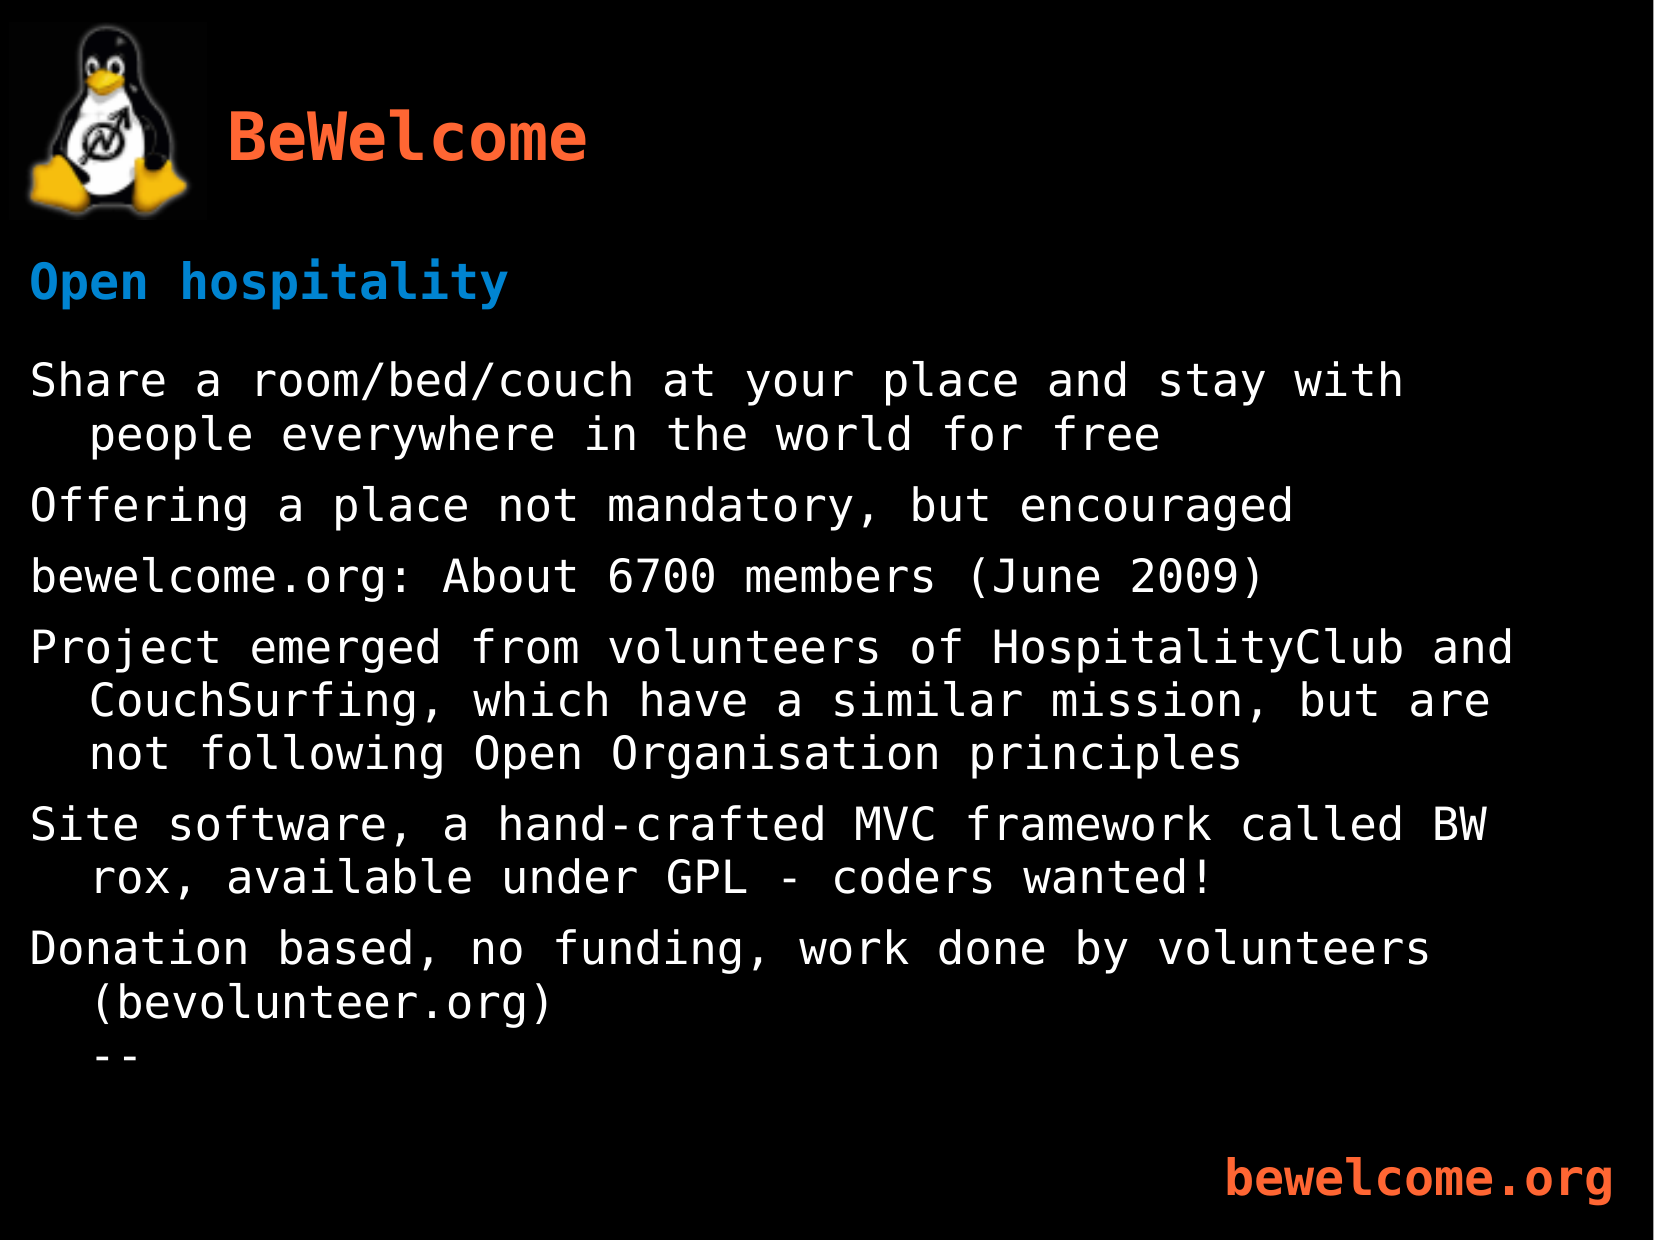

# Open hospitality
Share a room/bed/couch at your place and stay with people everywhere in the world for free
Offering a place not mandatory, but encouraged
bewelcome.org: About 6700 members (June 2009)
Project emerged from volunteers of HospitalityClub and CouchSurfing, which have a similar mission, but are not following Open Organisation principles
Site software, a hand-crafted MVC framework called BW rox, available under GPL - coders wanted!
Donation based, no funding, work done by volunteers (bevolunteer.org)
--